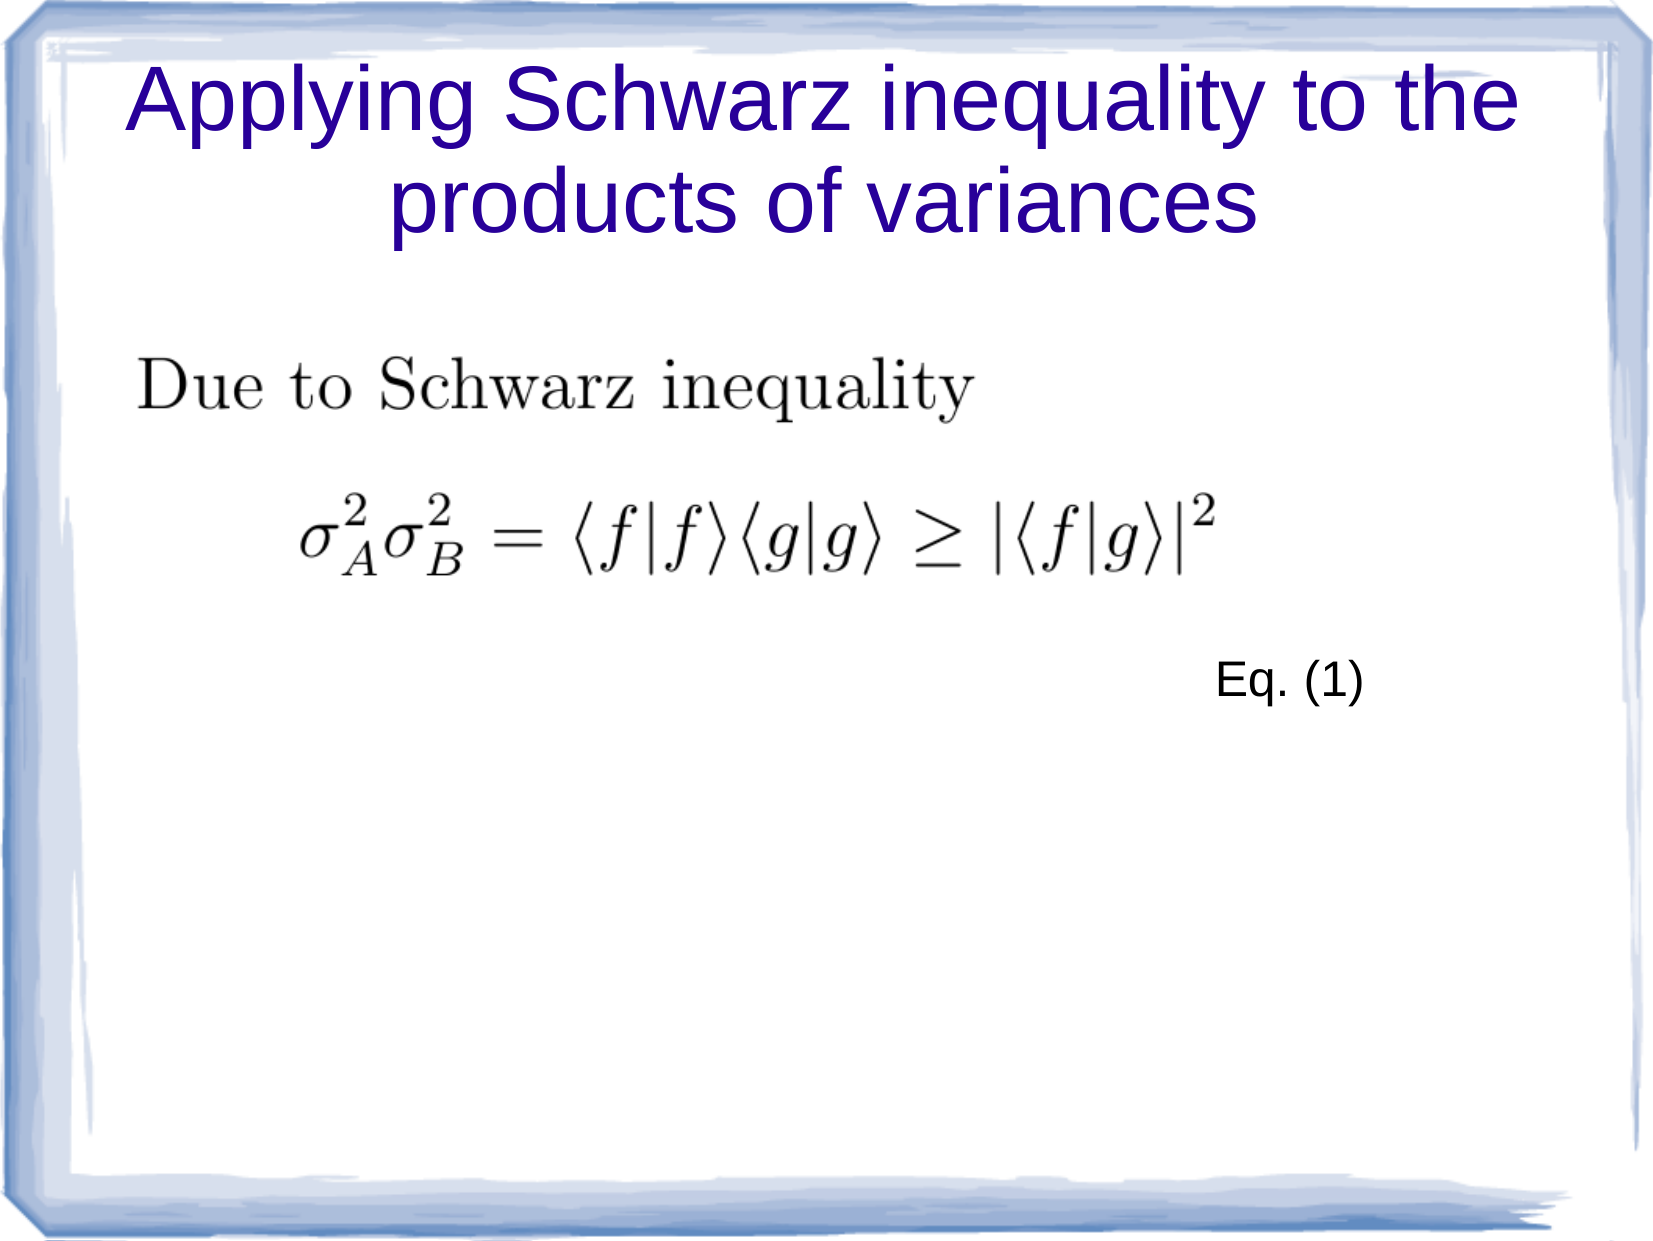

# Applying Schwarz inequality to the products of variances
Eq. (1)